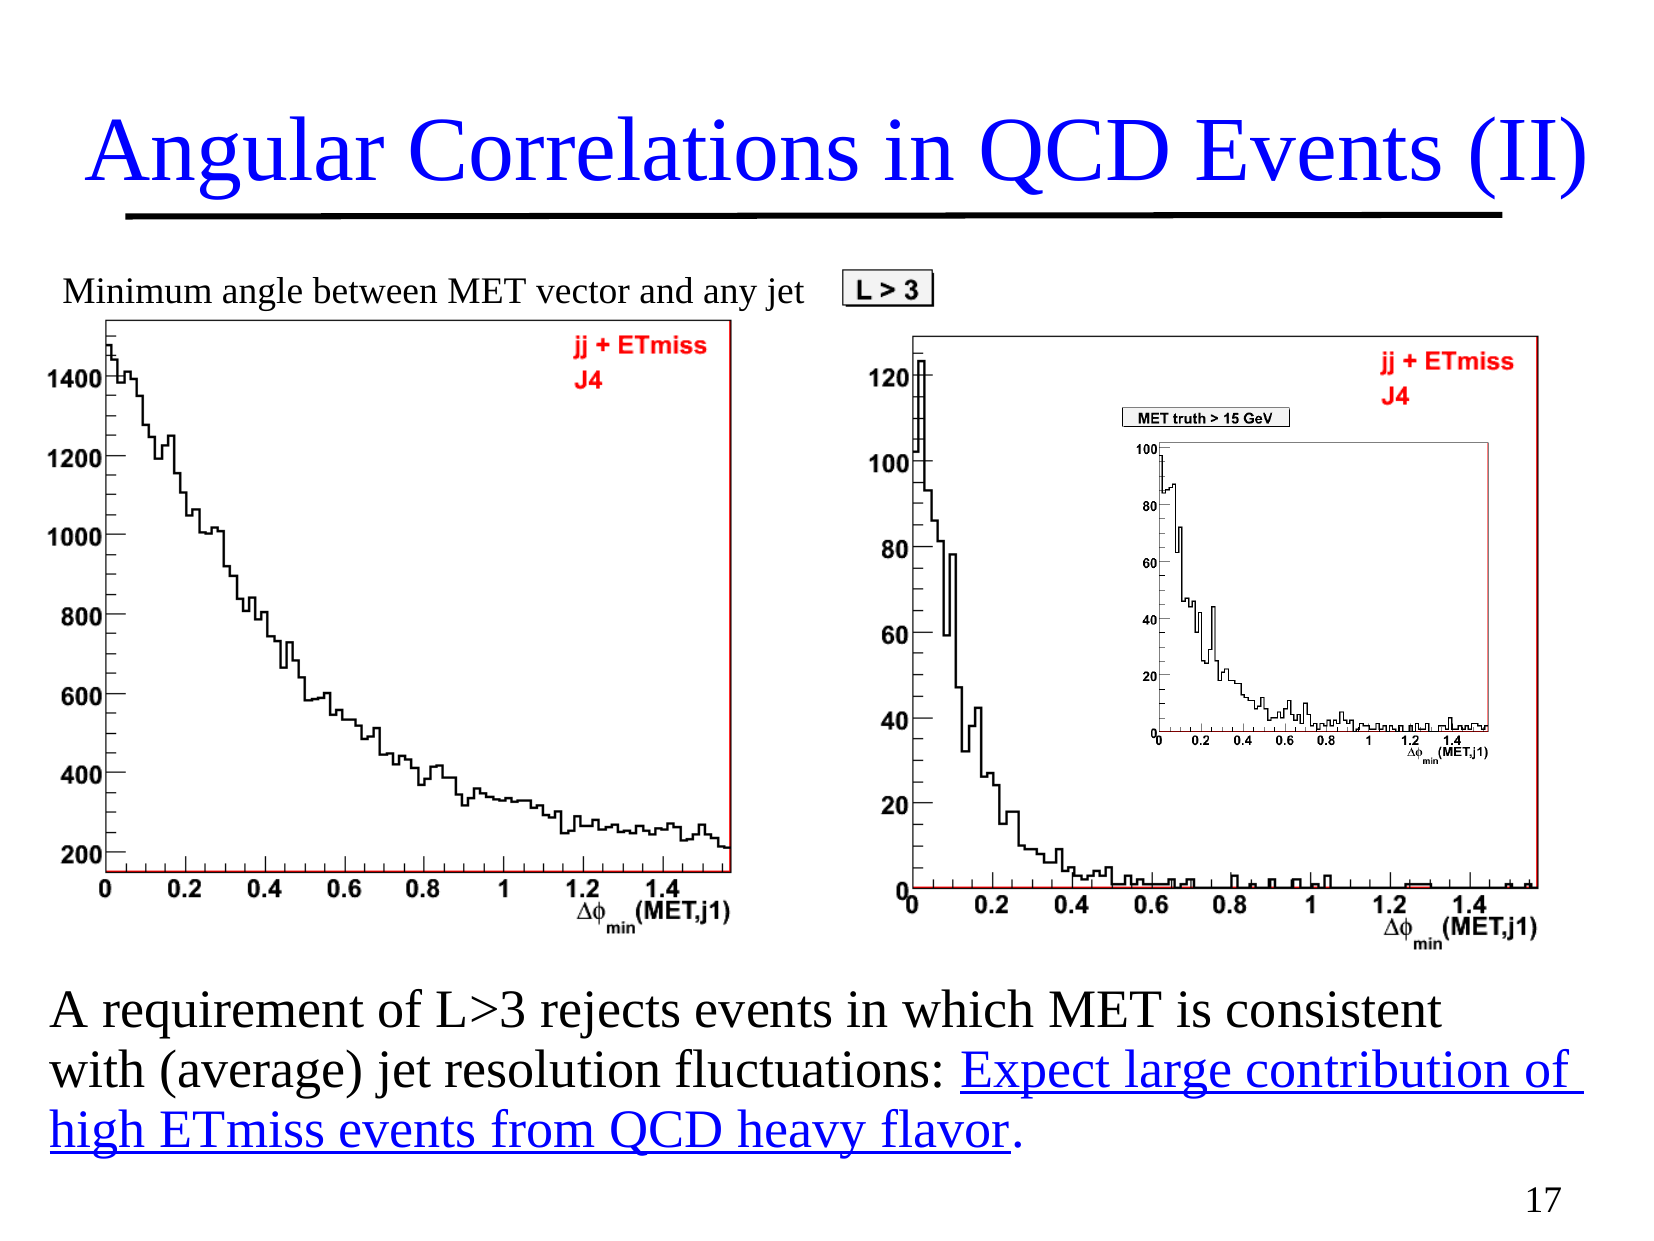

Angular Correlations in QCD Events (II)
Minimum angle between MET vector and any jet
A requirement of L>3 rejects events in which MET is consistent
with (average) jet resolution fluctuations: Expect large contribution of
high ETmiss events from QCD heavy flavor.